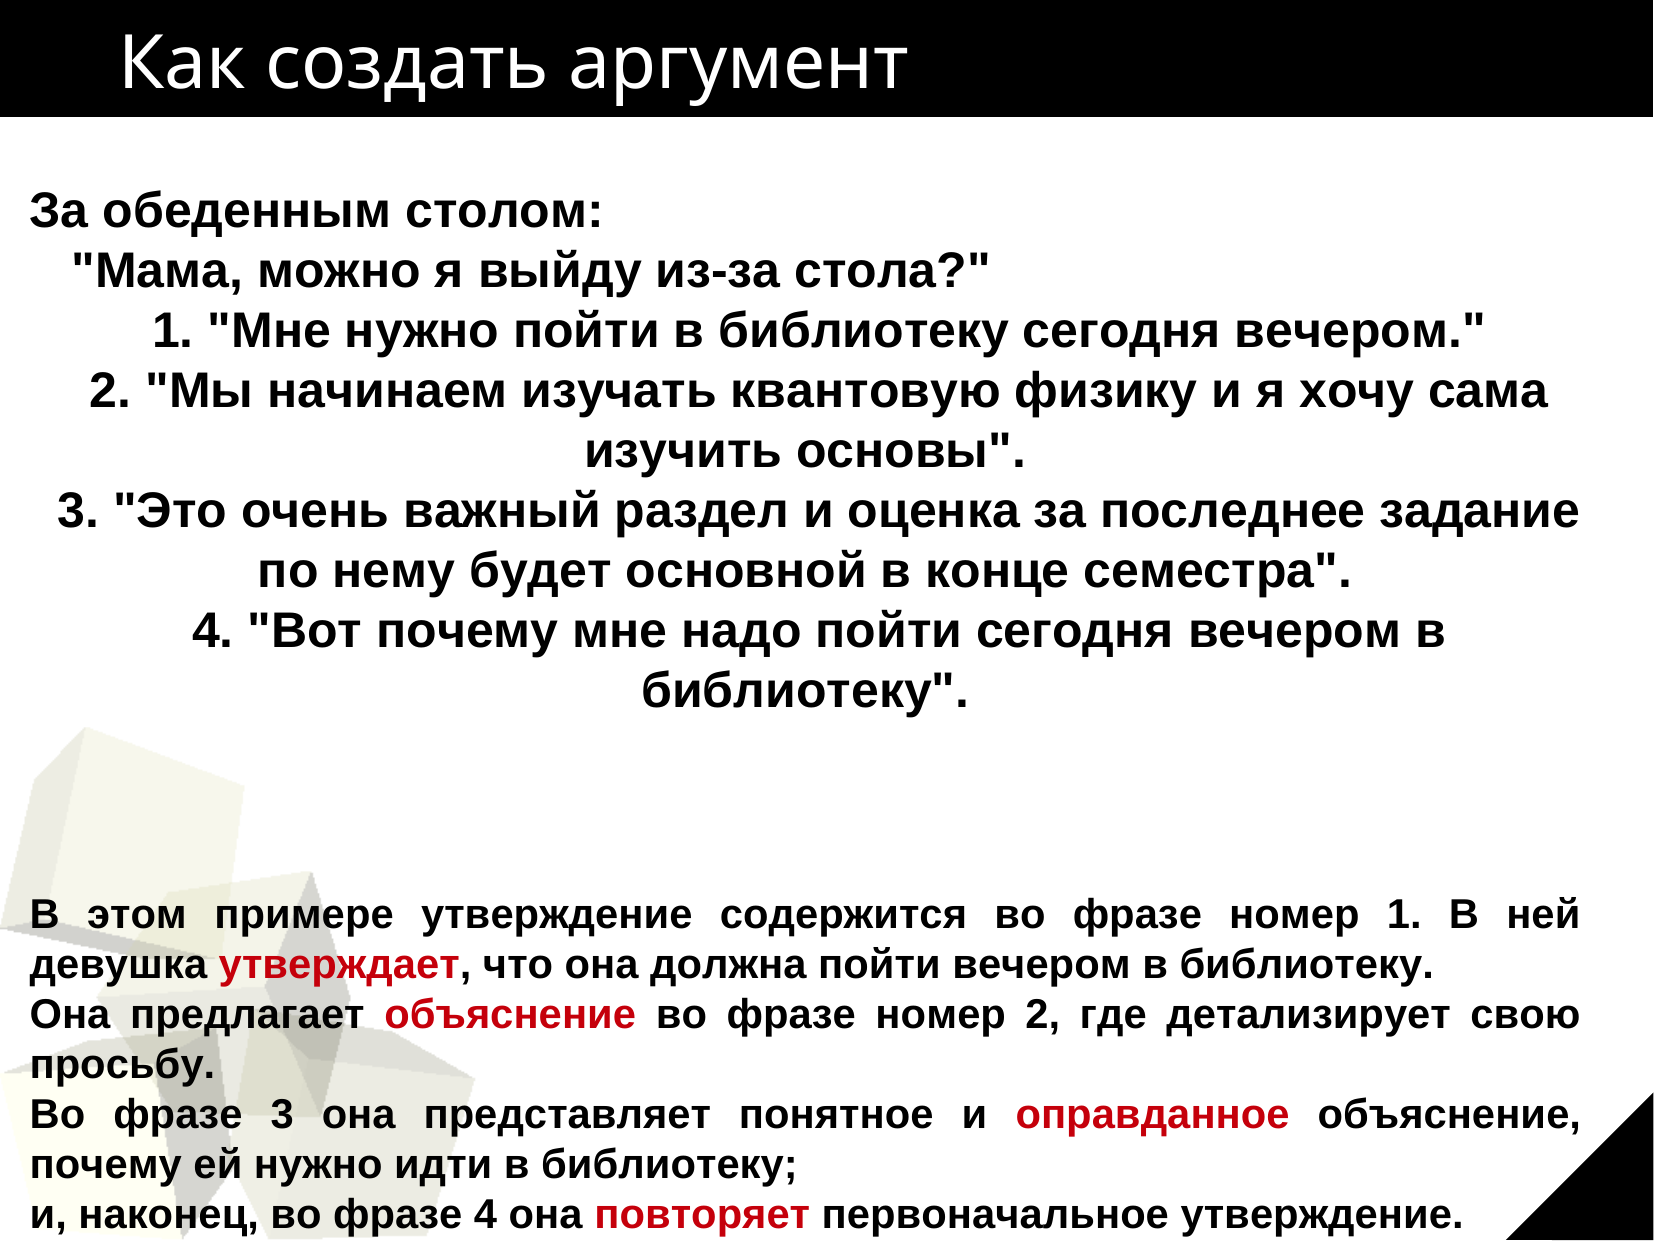

# Как создать аргумент
За обеденным столом:
 "Мама, можно я выйду из-за стола?"
 1. "Мне нужно пойти в библиотеку сегодня вечером."
 2. "Мы начинаем изучать квантовую физику и я хочу сама изучить основы".
 3. "Это очень важный раздел и оценка за последнее задание по нему будет основной в конце семестра".
 4. "Вот почему мне надо пойти сегодня вечером в библиотеку".
В этом примере утверждение содержится во фразе номер 1. В ней девушка утверждает, что она должна пойти вечером в библиотеку.
Она предлагает объяснение во фразе номер 2, где детализирует свою просьбу.
Во фразе 3 она представляет понятное и оправданное объяснение, почему ей нужно идти в библиотеку;
и, наконец, во фразе 4 она повторяет первоначальное утверждение.